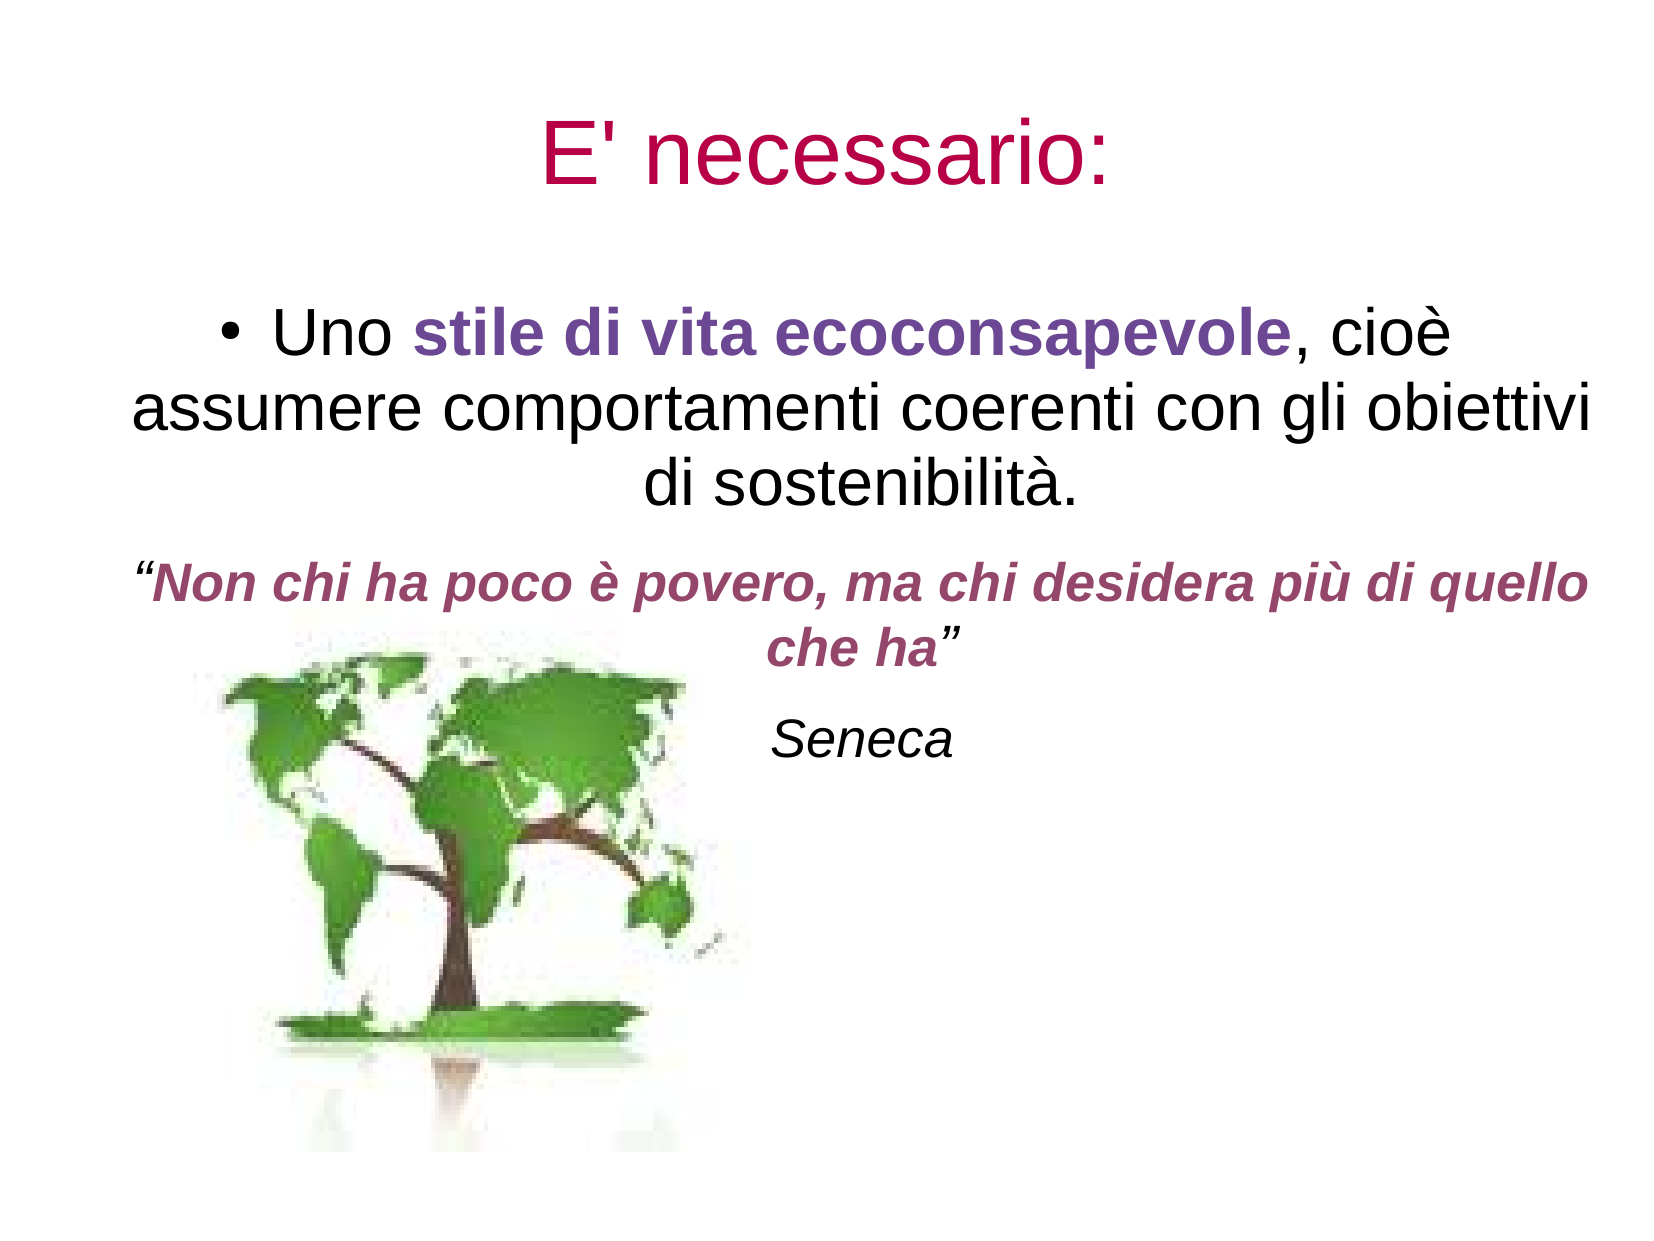

# E' necessario:
Uno stile di vita ecoconsapevole, cioè assumere comportamenti coerenti con gli obiettivi di sostenibilità.
“Non chi ha poco è povero, ma chi desidera più di quello che ha”
Seneca